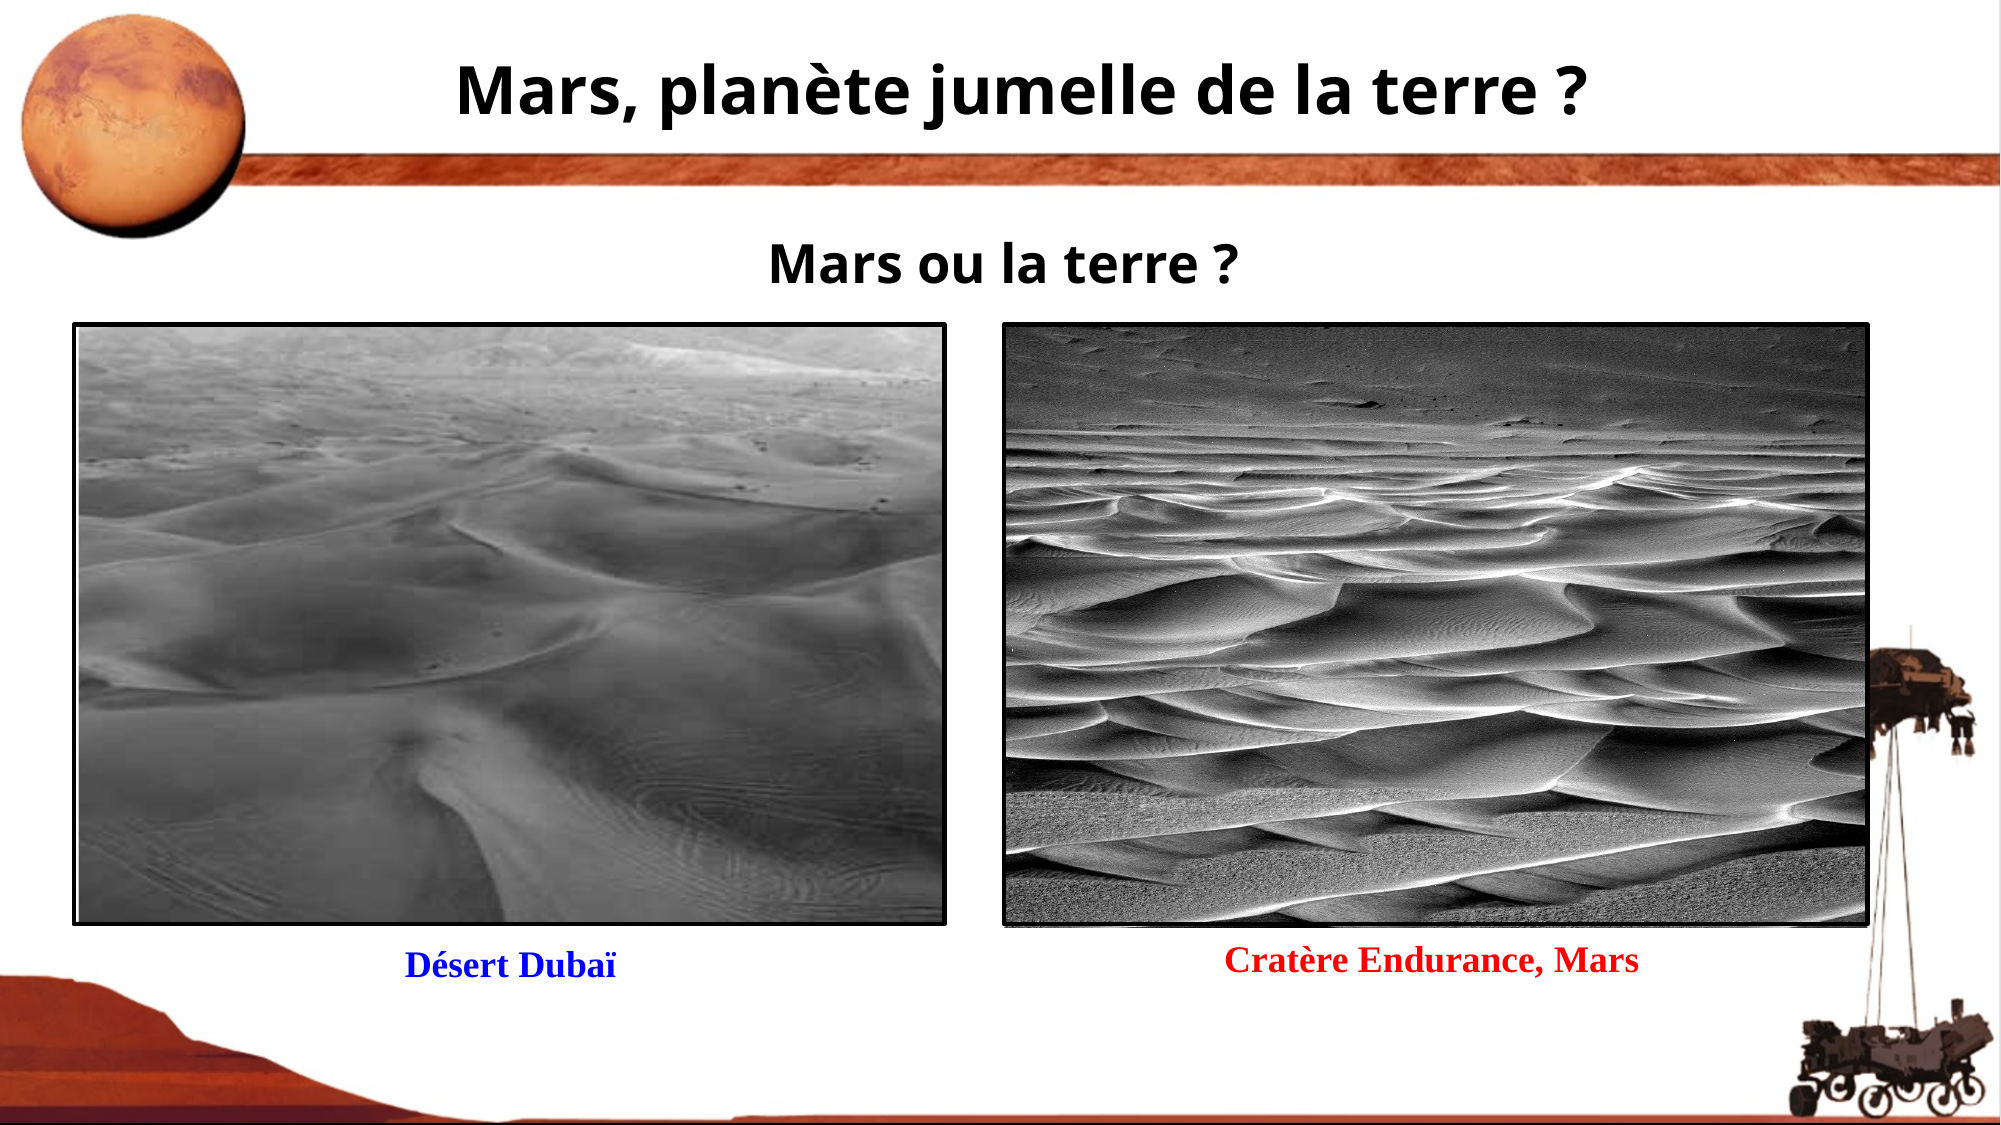

Mars, planète jumelle de la terre ?
Mars ou la terre ?
Cratère Endurance, Mars
Désert Dubaï